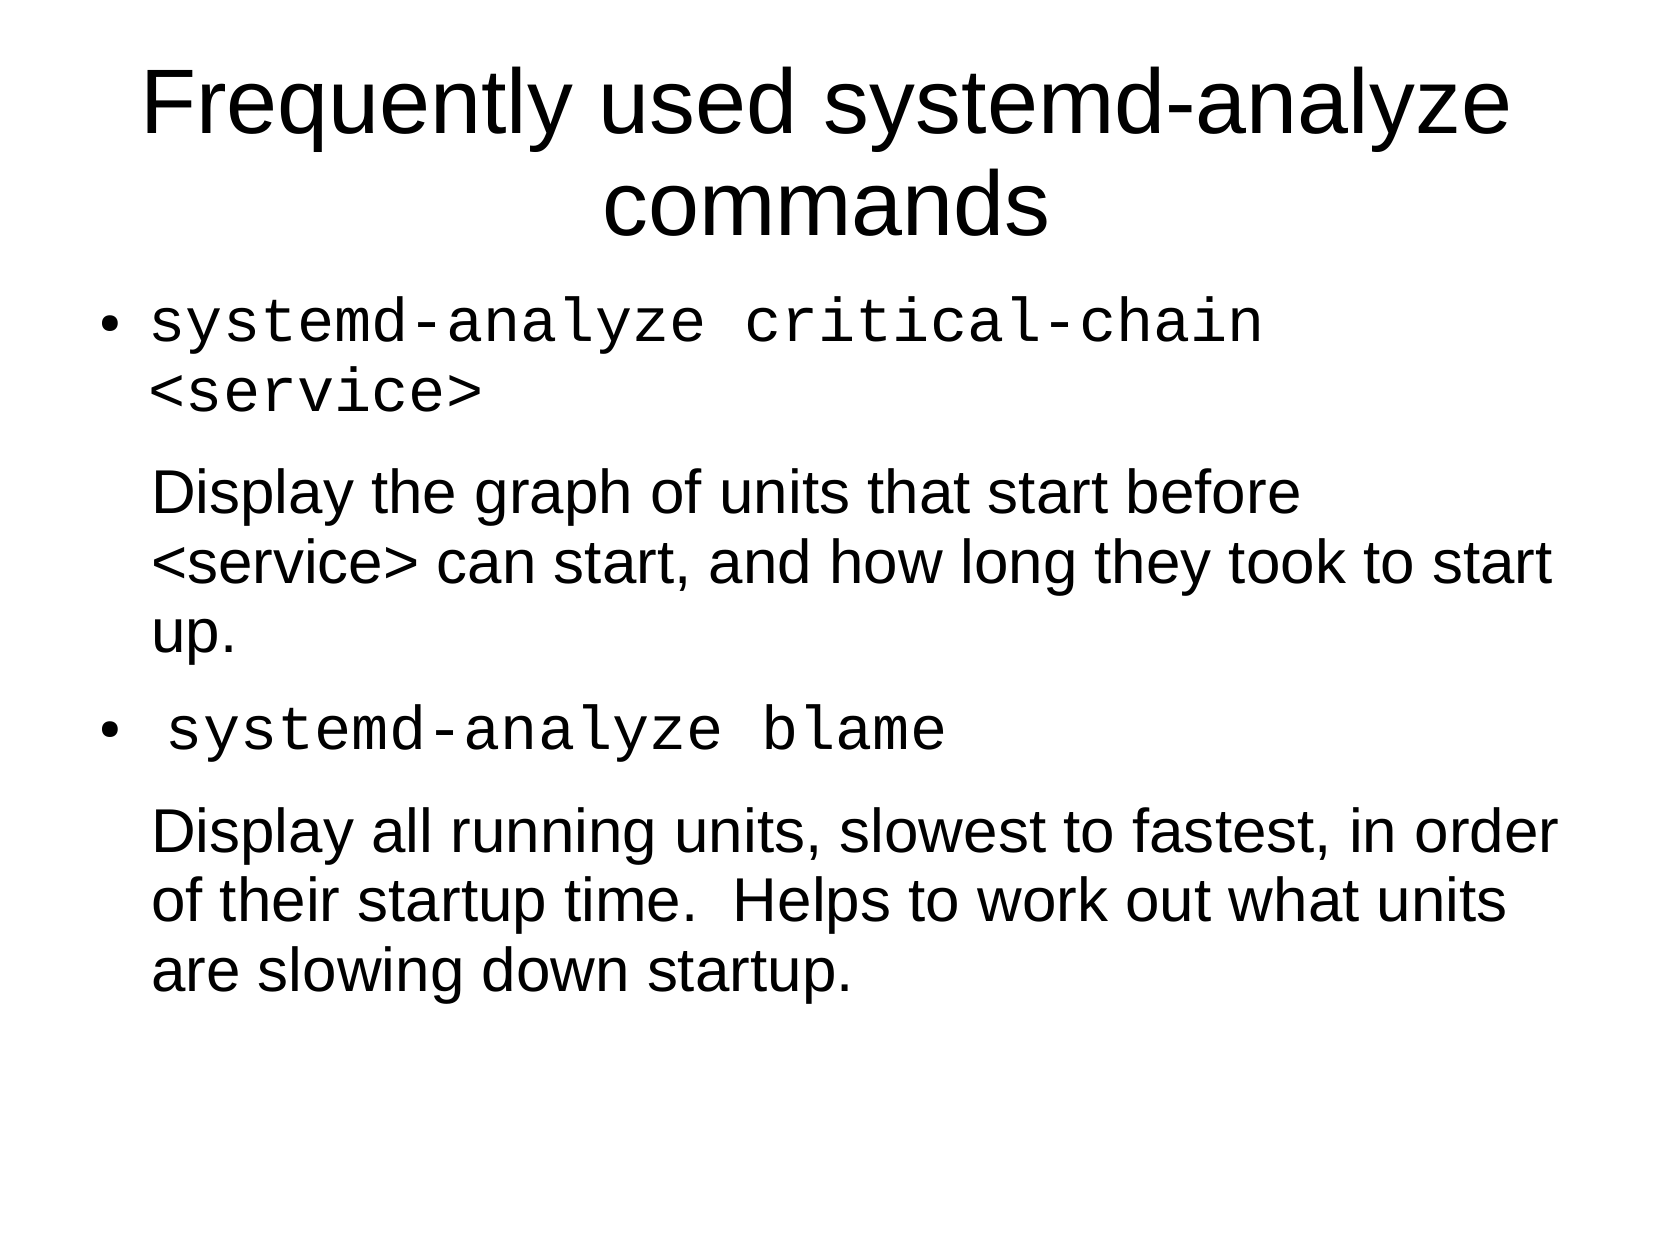

# Frequently used systemd-analyze commands
systemd-analyze critical-chain <service>
Display the graph of units that start before <service> can start, and how long they took to start up.
 systemd-analyze blame
Display all running units, slowest to fastest, in order of their startup time. Helps to work out what units are slowing down startup.